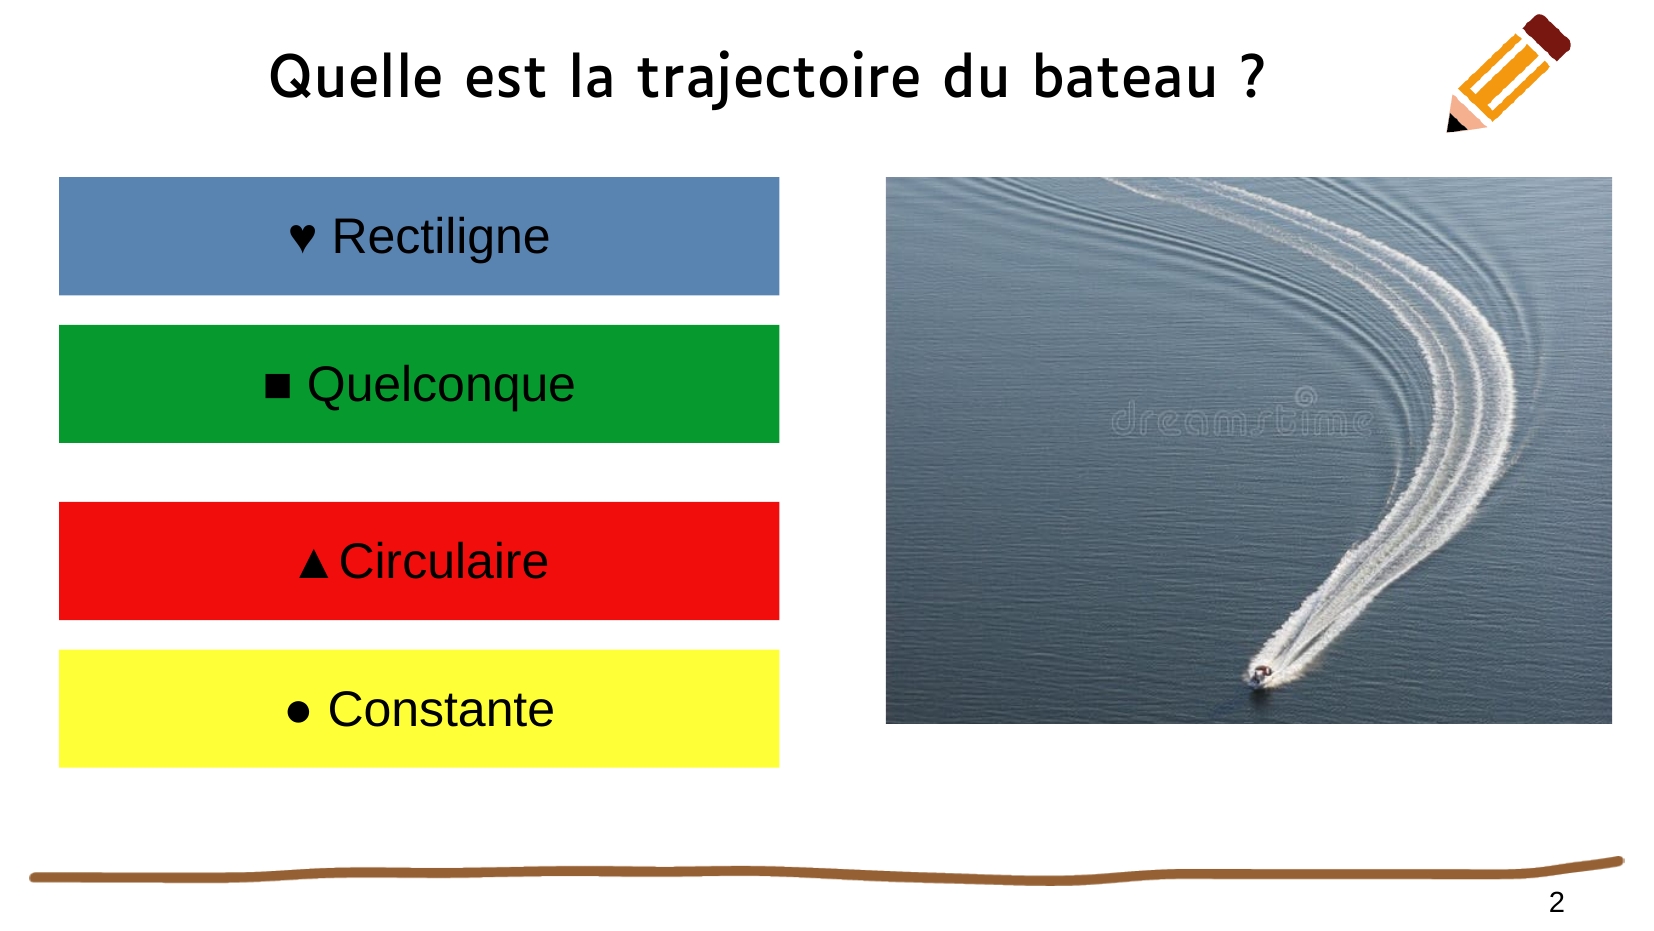

# Quelle est la trajectoire du bateau ?
♥ Rectiligne
■ Quelconque
▲Circulaire
● Constante
2